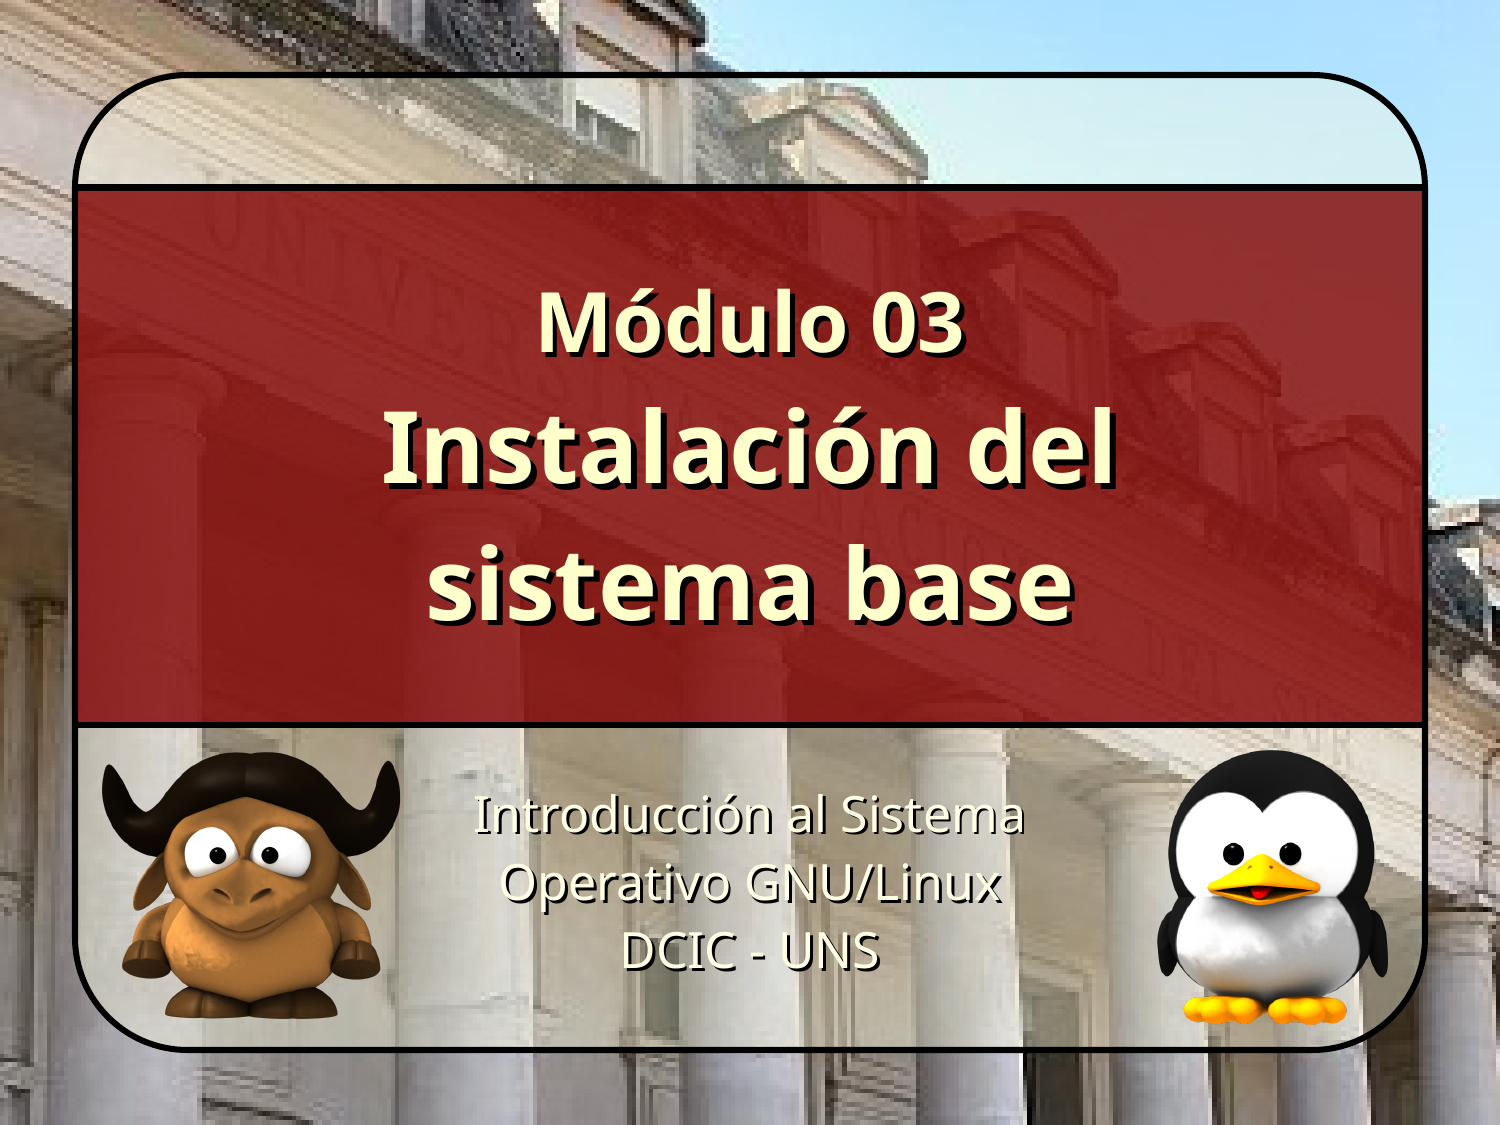

# Módulo 03 Instalación del sistema base